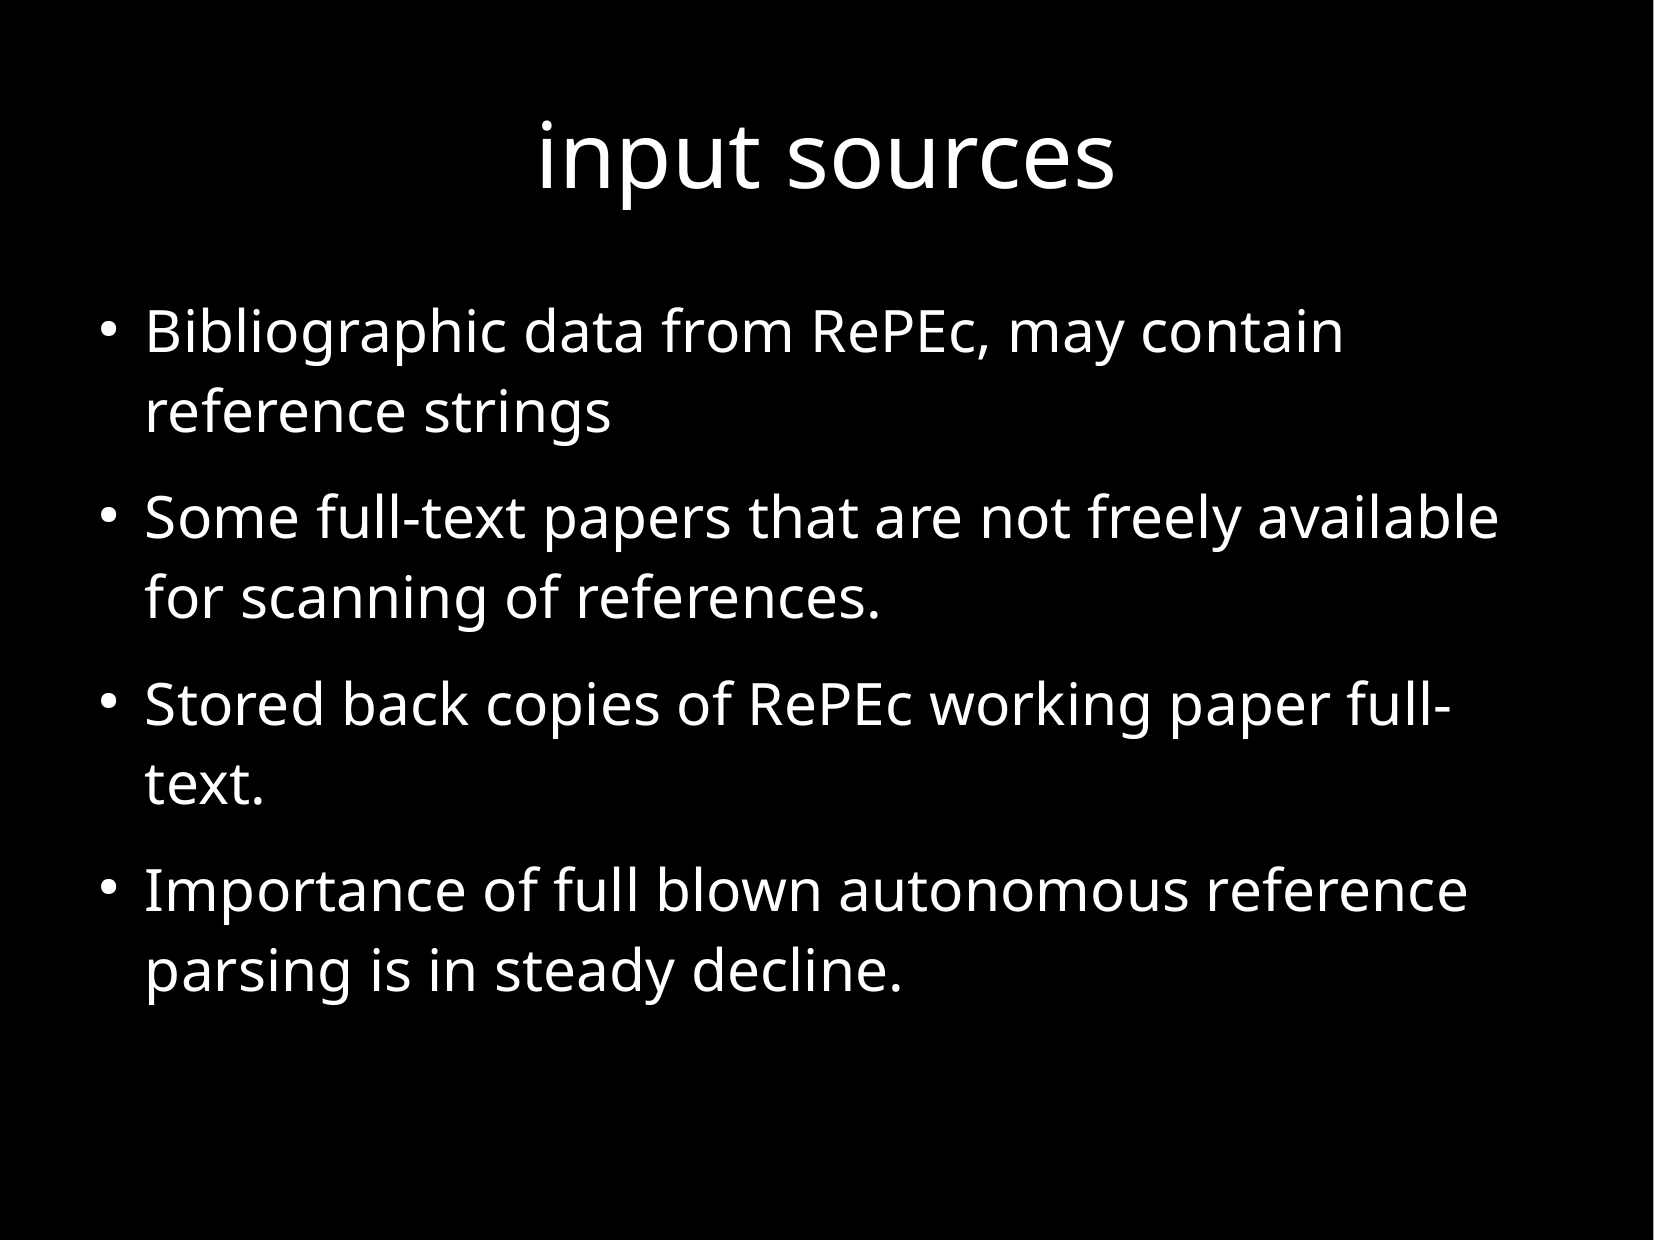

# input sources
Bibliographic data from RePEc, may contain reference strings
Some full-text papers that are not freely available for scanning of references.
Stored back copies of RePEc working paper full-text.
Importance of full blown autonomous reference parsing is in steady decline.